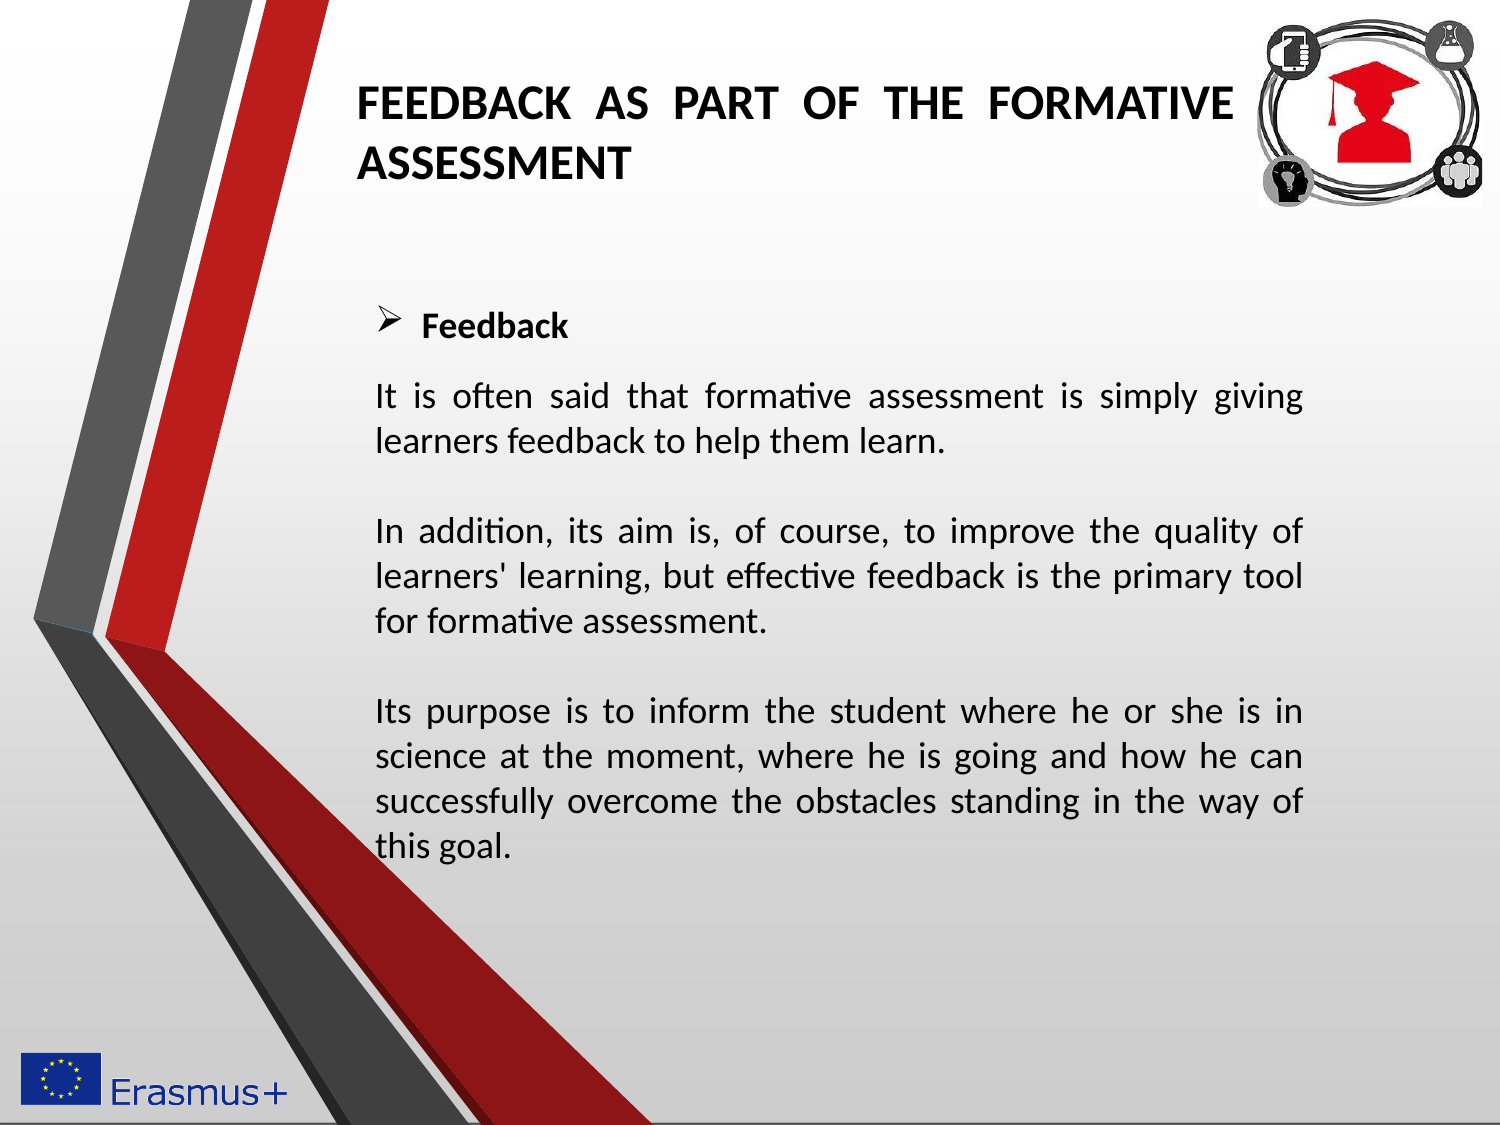

Feedback as part of the formative assessment
Feedback
It is often said that formative assessment is simply giving learners feedback to help them learn.
In addition, its aim is, of course, to improve the quality of learners' learning, but effective feedback is the primary tool for formative assessment.
Its purpose is to inform the student where he or she is in science at the moment, where he is going and how he can successfully overcome the obstacles standing in the way of this goal.